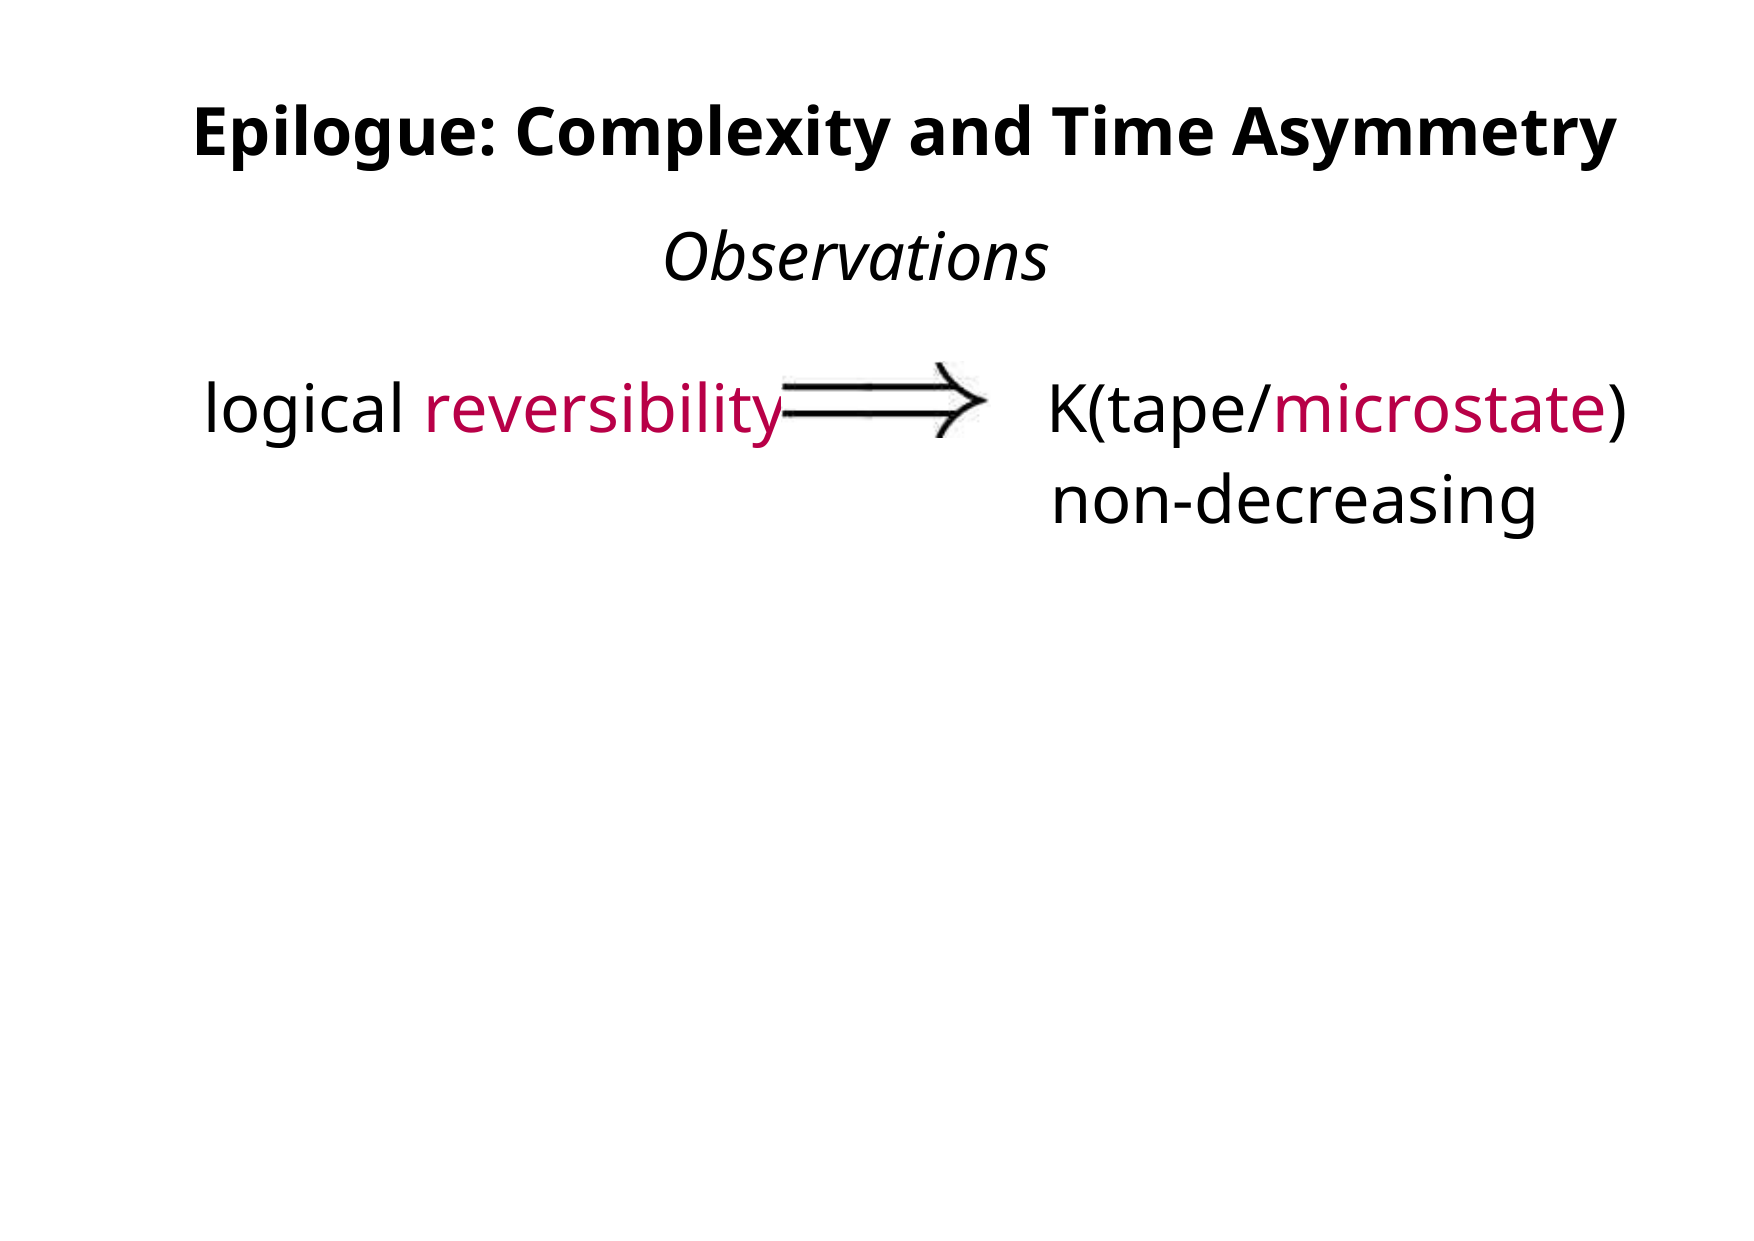

Epilogue: Complexity and Time Asymmetry
Observations
logical reversibility K(tape/microstate)
 non-decreasing